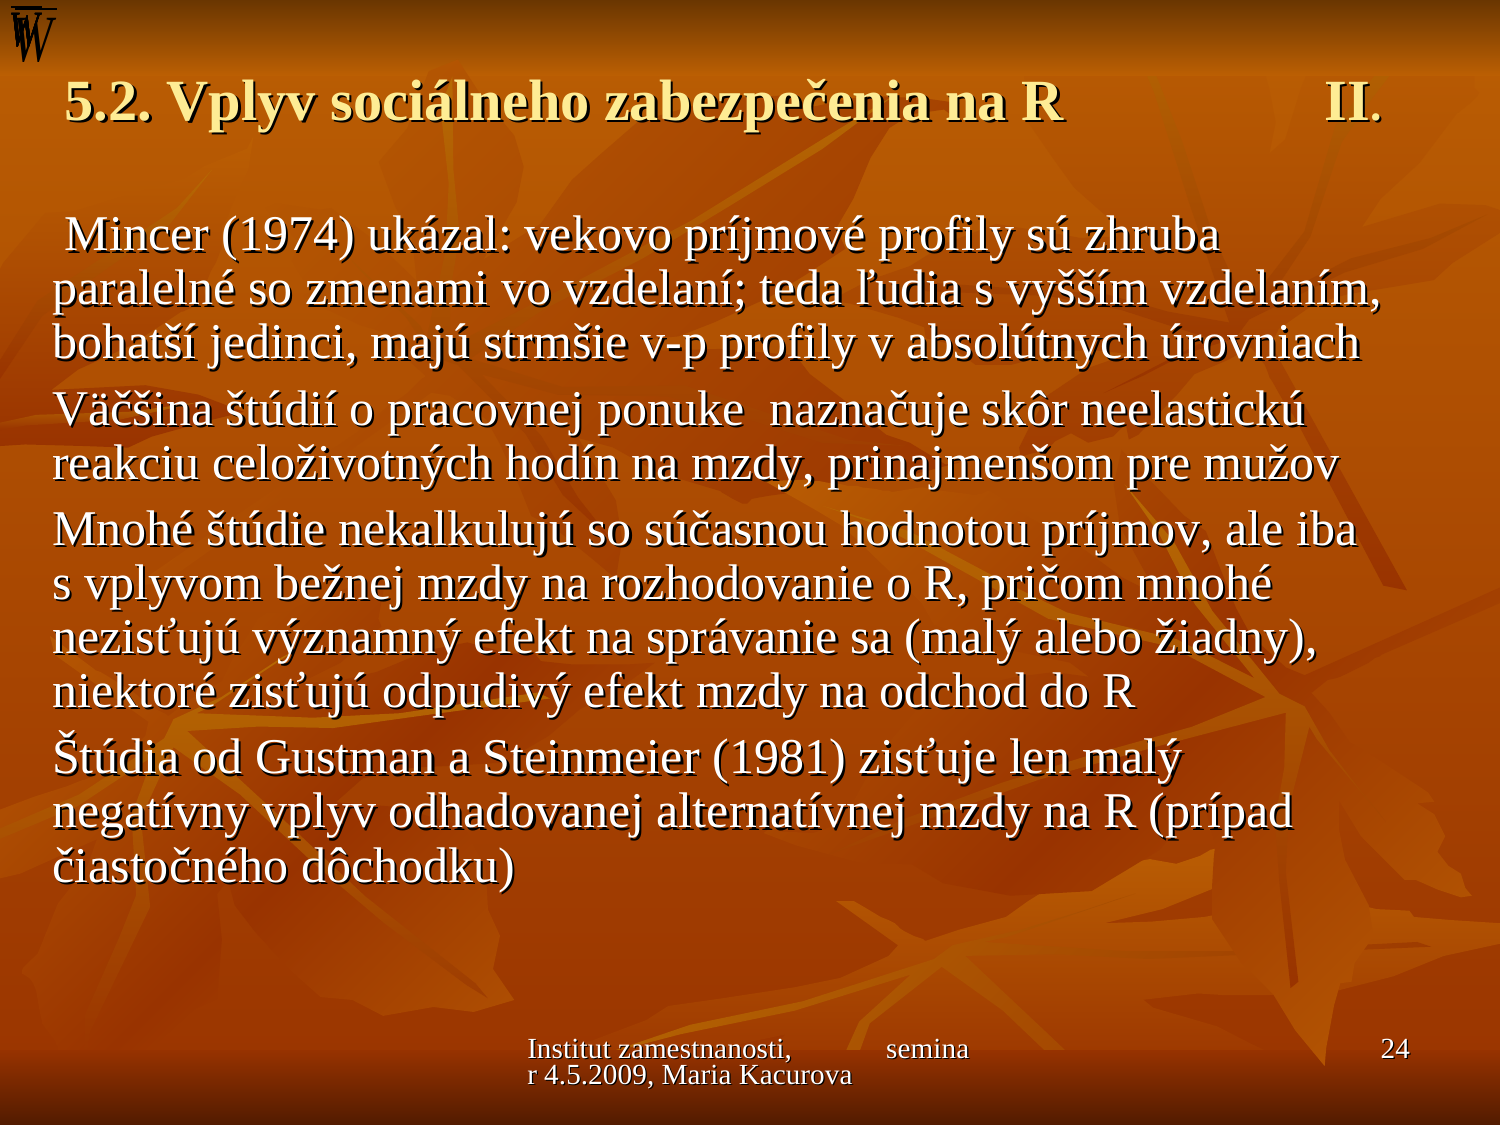

# 5.2. Vplyv sociálneho zabezpečenia na R II.
 Mincer (1974) ukázal: vekovo príjmové profily sú zhruba paralelné so zmenami vo vzdelaní; teda ľudia s vyšším vzdelaním, bohatší jedinci, majú strmšie v-p profily v absolútnych úrovniach
Väčšina štúdií o pracovnej ponuke naznačuje skôr neelastickú reakciu celoživotných hodín na mzdy, prinajmenšom pre mužov
Mnohé štúdie nekalkulujú so súčasnou hodnotou príjmov, ale iba s vplyvom bežnej mzdy na rozhodovanie o R, pričom mnohé nezisťujú významný efekt na správanie sa (malý alebo žiadny), niektoré zisťujú odpudivý efekt mzdy na odchod do R
Štúdia od Gustman a Steinmeier (1981) zisťuje len malý negatívny vplyv odhadovanej alternatívnej mzdy na R (prípad čiastočného dôchodku)
Institut zamestnanosti, seminar 4.5.2009, Maria Kacurova
24